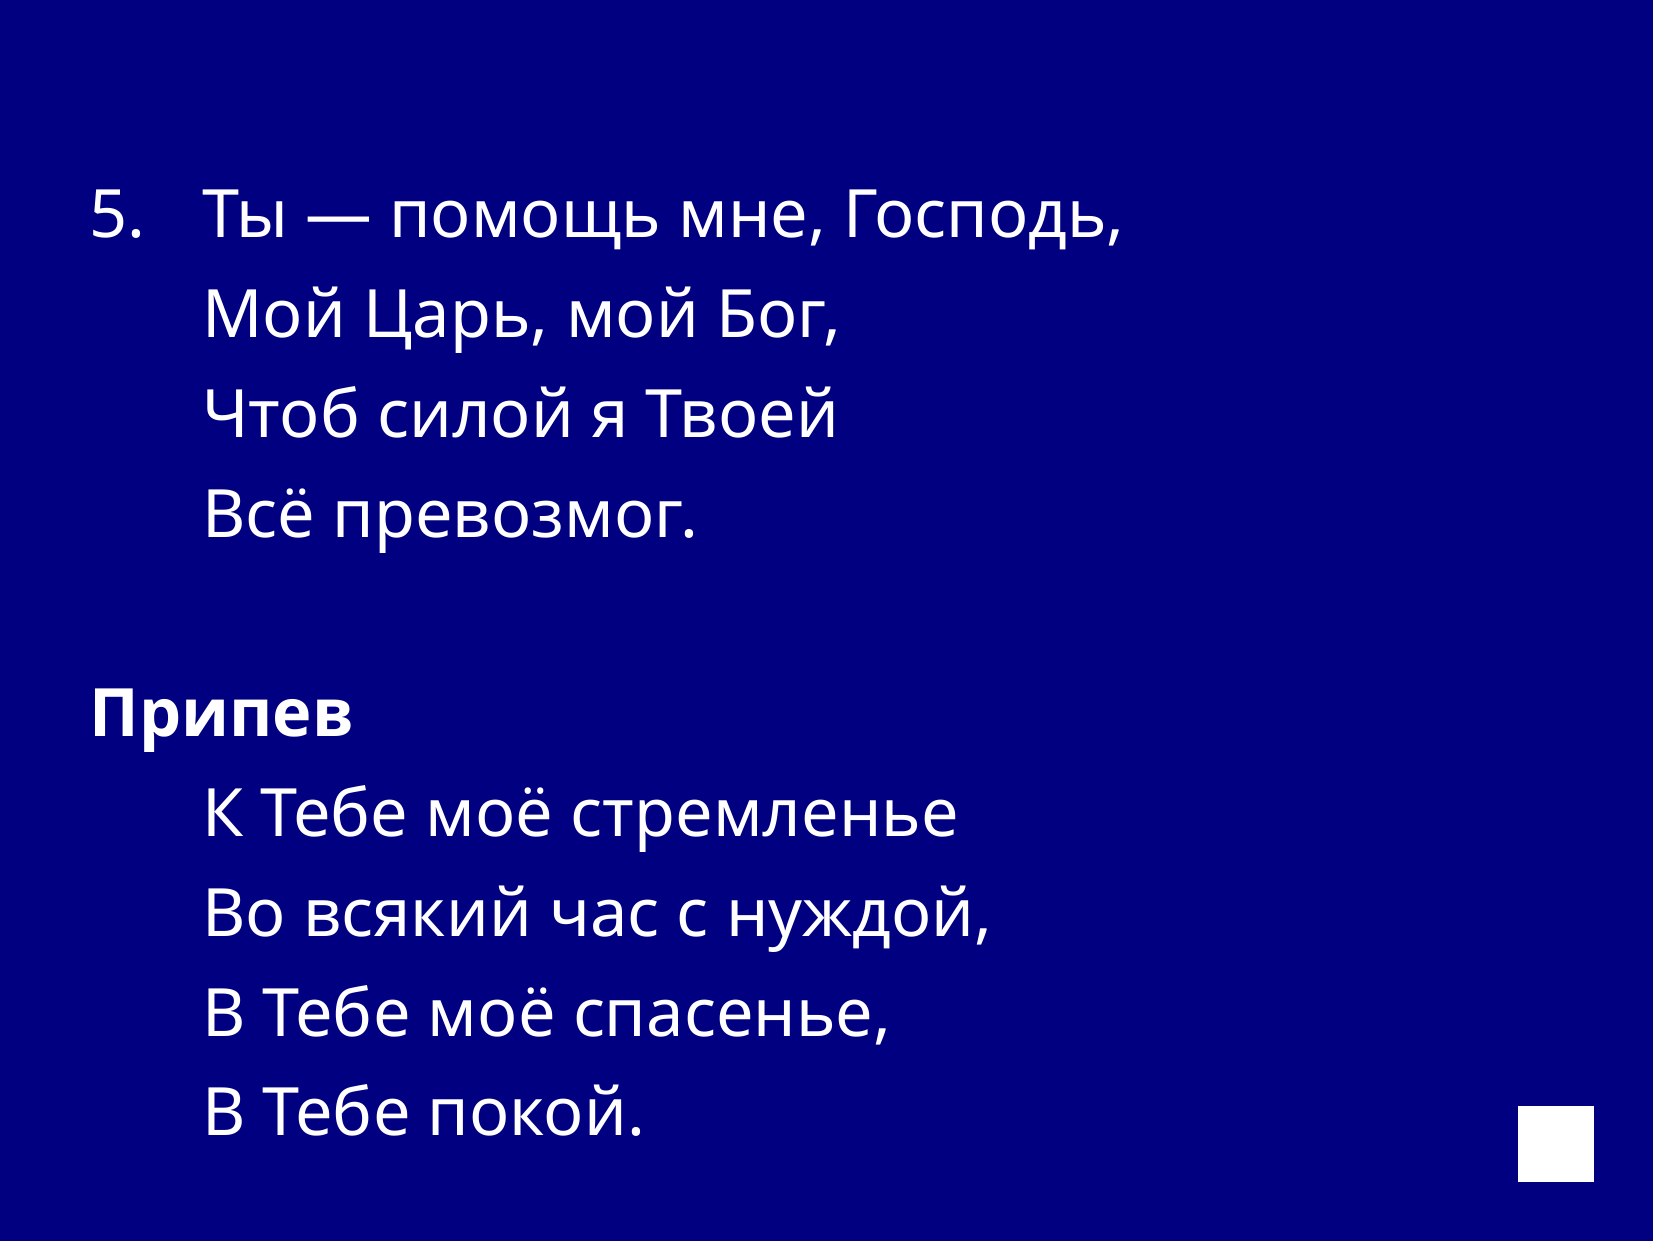

5.	Ты — помощь мне, Господь,
	Мой Царь, мой Бог,
	Чтоб силой я Твоей
	Всё превозмог.
Припев
	К Тебе моё стремленье
	Во всякий час с нуждой,
	В Тебе моё спасенье,
	В Тебе покой.